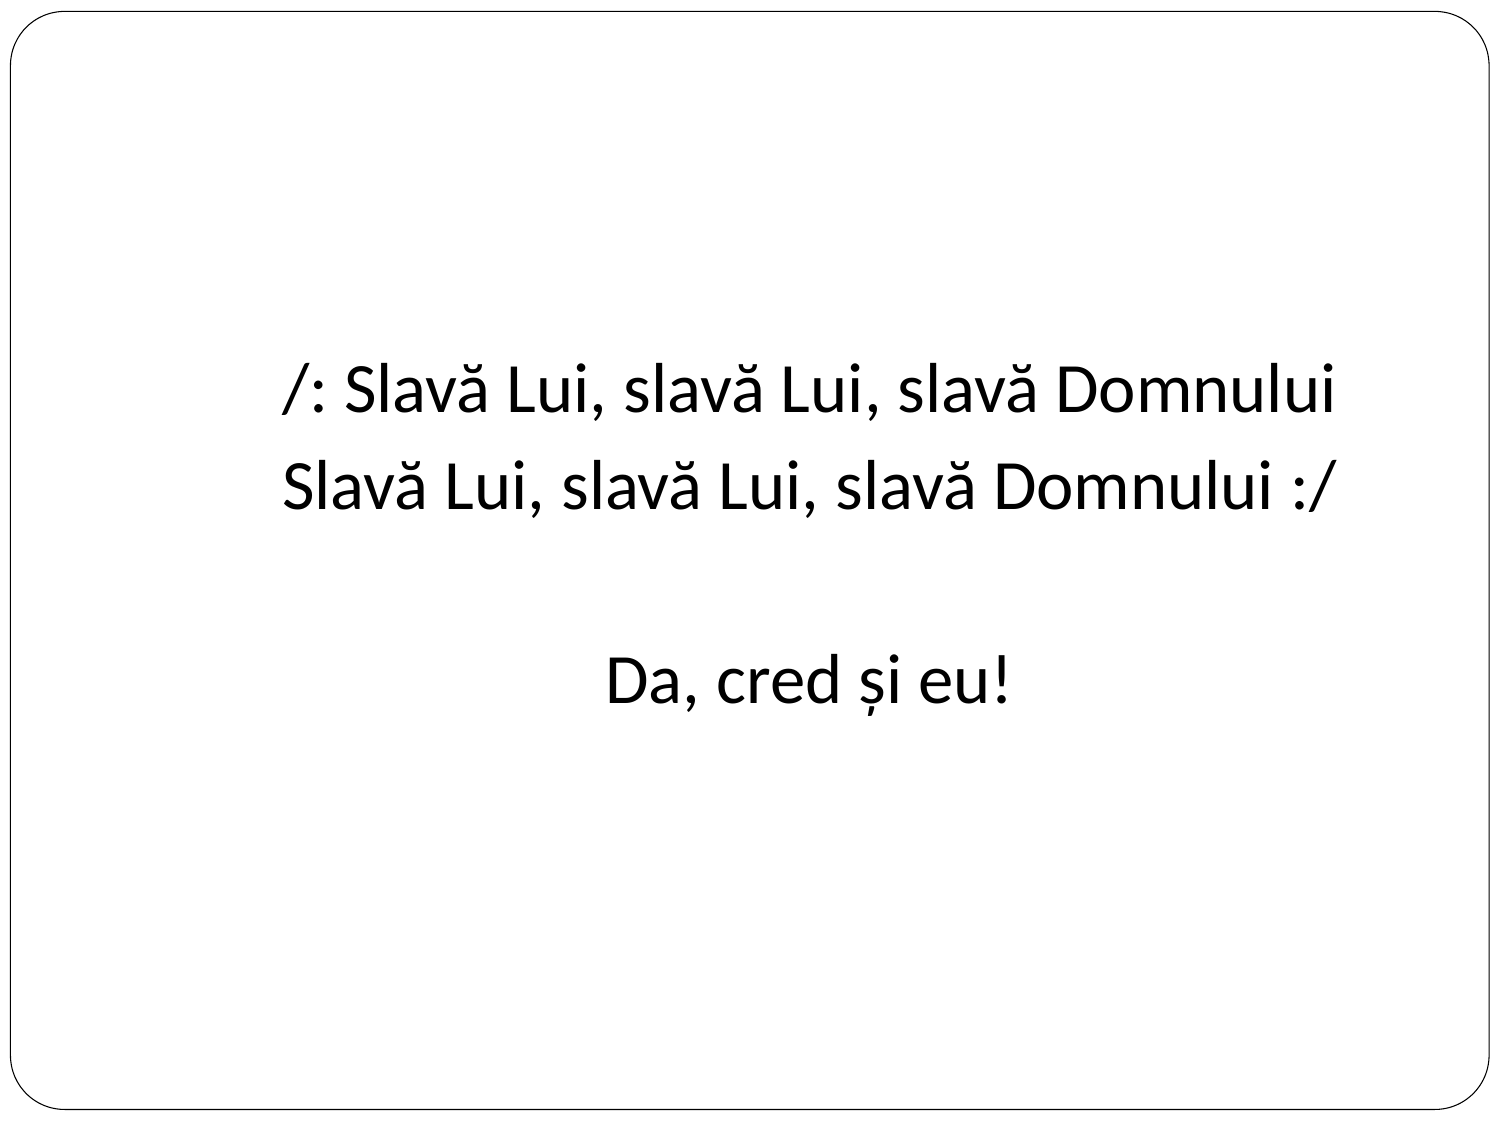

#
/: Slavă Lui, slavă Lui, slavă Domnului
Slavă Lui, slavă Lui, slavă Domnului :/
Da, cred şi eu!